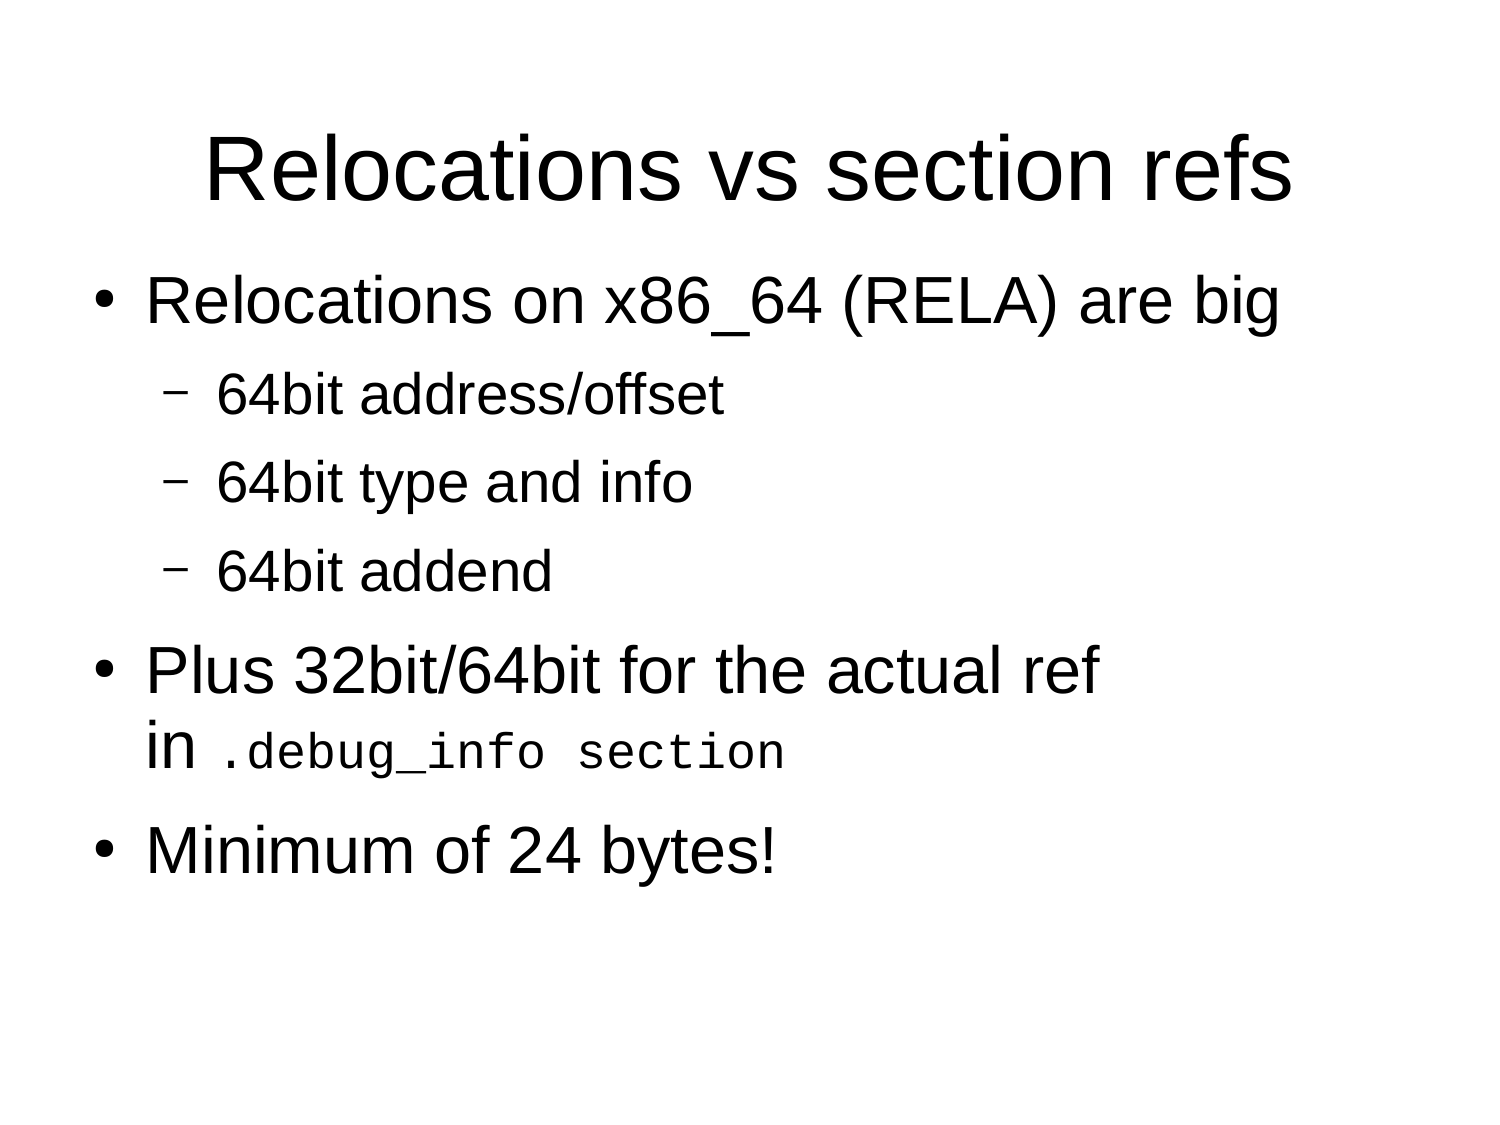

# Relocations vs section refs
Relocations on x86_64 (RELA) are big
64bit address/offset
64bit type and info
64bit addend
Plus 32bit/64bit for the actual ref in .debug_info section
Minimum of 24 bytes!